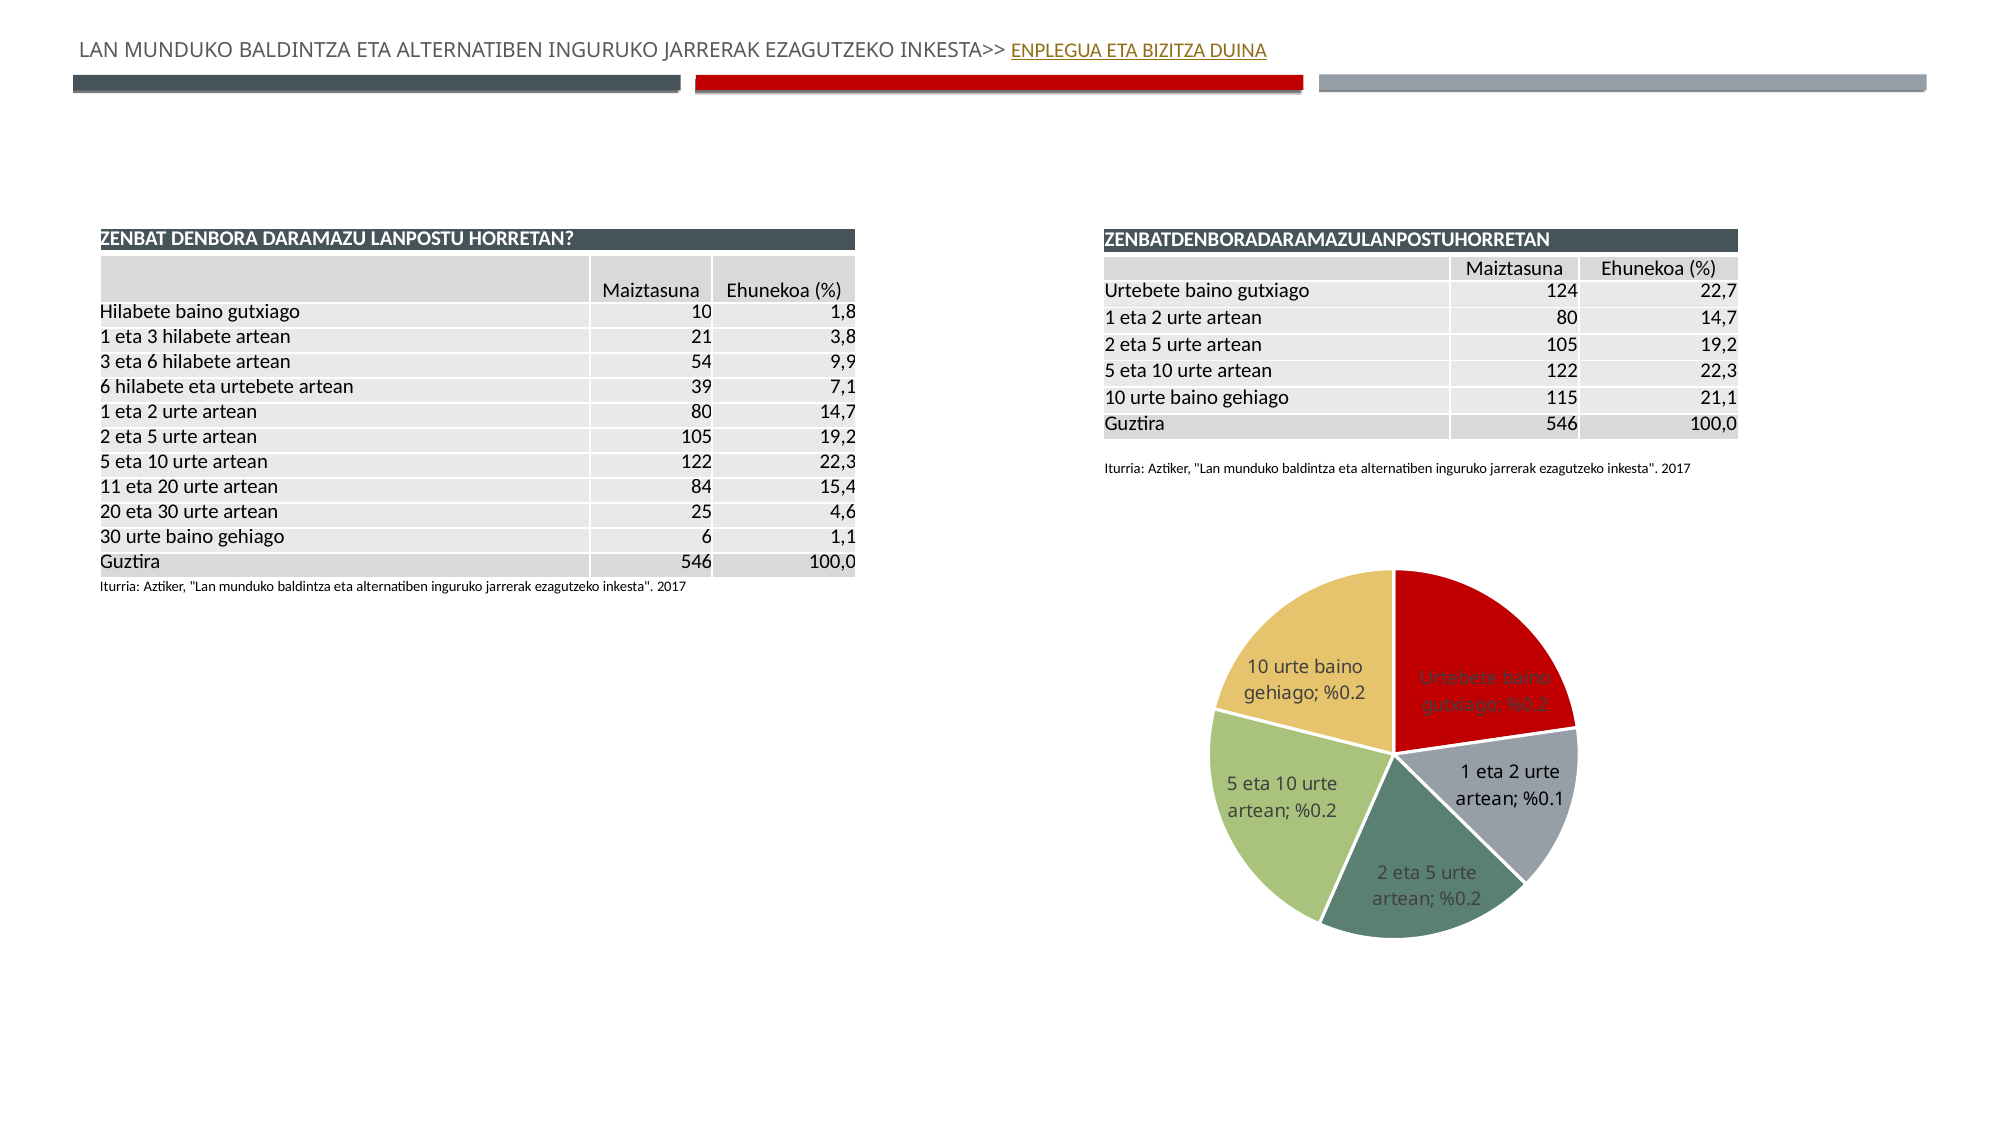

LAN MUNDUKO BALDINTZA ETA ALTERNATIBEN INGURUKO JARRERAK EZAGUTZEKO INKESTA>> ENPLEGUA ETA BIZITZA DUINA
| ZENBAT DENBORA DARAMAZU LANPOSTU HORRETAN? | | |
| --- | --- | --- |
| | Maiztasuna | Ehunekoa (%) |
| Hilabete baino gutxiago | 10 | 1,8 |
| 1 eta 3 hilabete artean | 21 | 3,8 |
| 3 eta 6 hilabete artean | 54 | 9,9 |
| 6 hilabete eta urtebete artean | 39 | 7,1 |
| 1 eta 2 urte artean | 80 | 14,7 |
| 2 eta 5 urte artean | 105 | 19,2 |
| 5 eta 10 urte artean | 122 | 22,3 |
| 11 eta 20 urte artean | 84 | 15,4 |
| 20 eta 30 urte artean | 25 | 4,6 |
| 30 urte baino gehiago | 6 | 1,1 |
| Guztira | 546 | 100,0 |
| Iturria: Aztiker, "Lan munduko baldintza eta alternatiben inguruko jarrerak ezagutzeko inkesta". 2017 | | |
| ZENBATDENBORADARAMAZULANPOSTUHORRETAN | | |
| --- | --- | --- |
| | Maiztasuna | Ehunekoa (%) |
| Urtebete baino gutxiago | 124 | 22,7 |
| 1 eta 2 urte artean | 80 | 14,7 |
| 2 eta 5 urte artean | 105 | 19,2 |
| 5 eta 10 urte artean | 122 | 22,3 |
| 10 urte baino gehiago | 115 | 21,1 |
| Guztira | 546 | 100,0 |
| Iturria: Aztiker, "Lan munduko baldintza eta alternatiben inguruko jarrerak ezagutzeko inkesta". 2017 | | |
### Chart
| Category | |
|---|---|
| Urtebete baino gutxiago | 22.7106227106227 |
| 1 eta 2 urte artean | 14.6520146520147 |
| 2 eta 5 urte artean | 19.2307692307692 |
| 5 eta 10 urte artean | 22.3443223443223 |
| 10 urte baino gehiago | 21.0622710622711 |